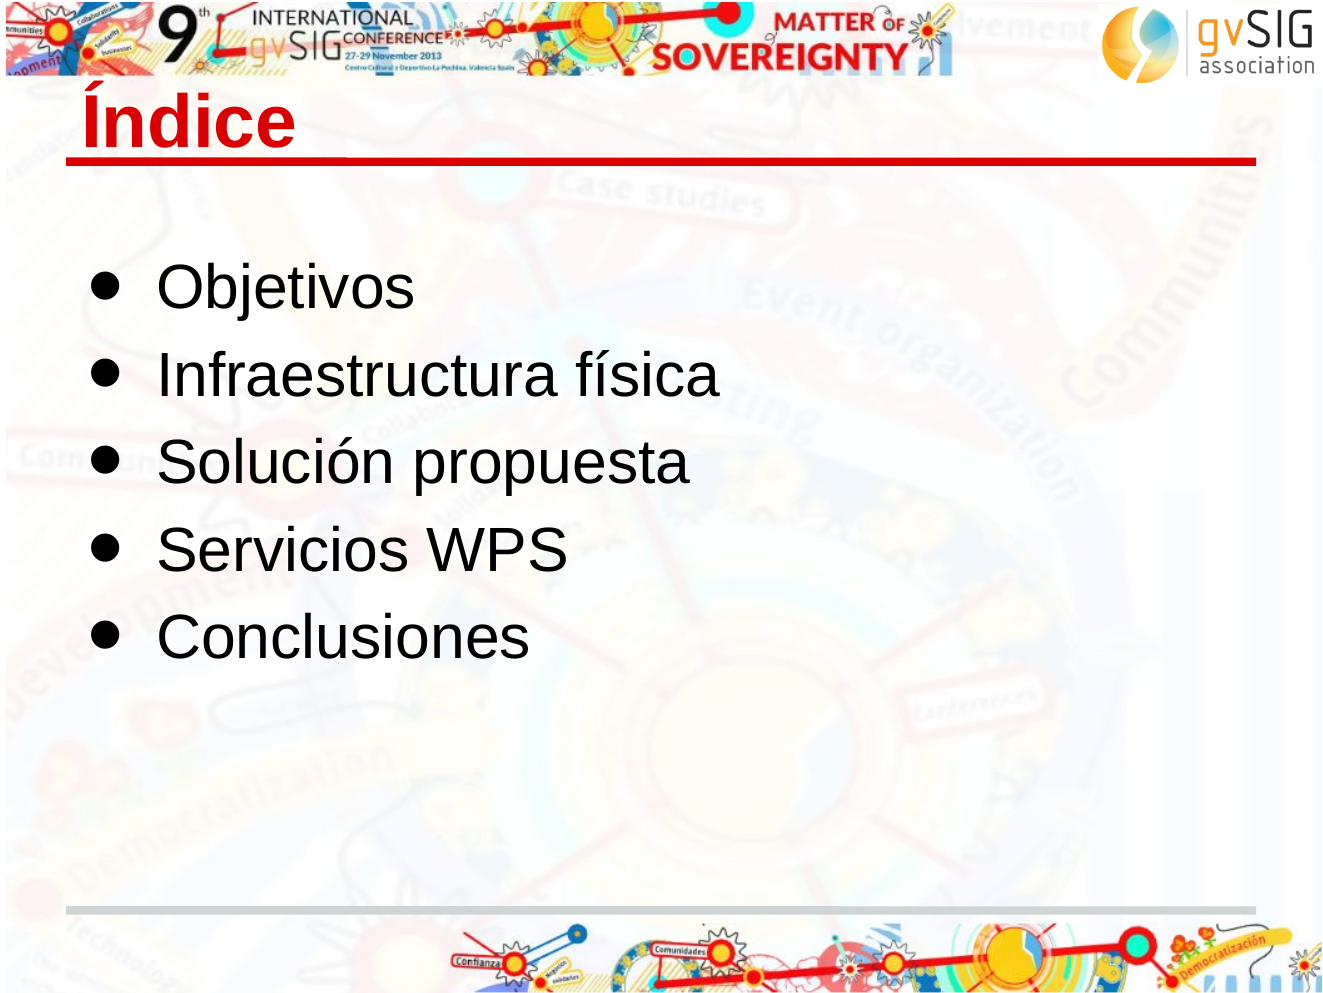

# Índice
Objetivos
Infraestructura física
Solución propuesta
Servicios WPS
Conclusiones